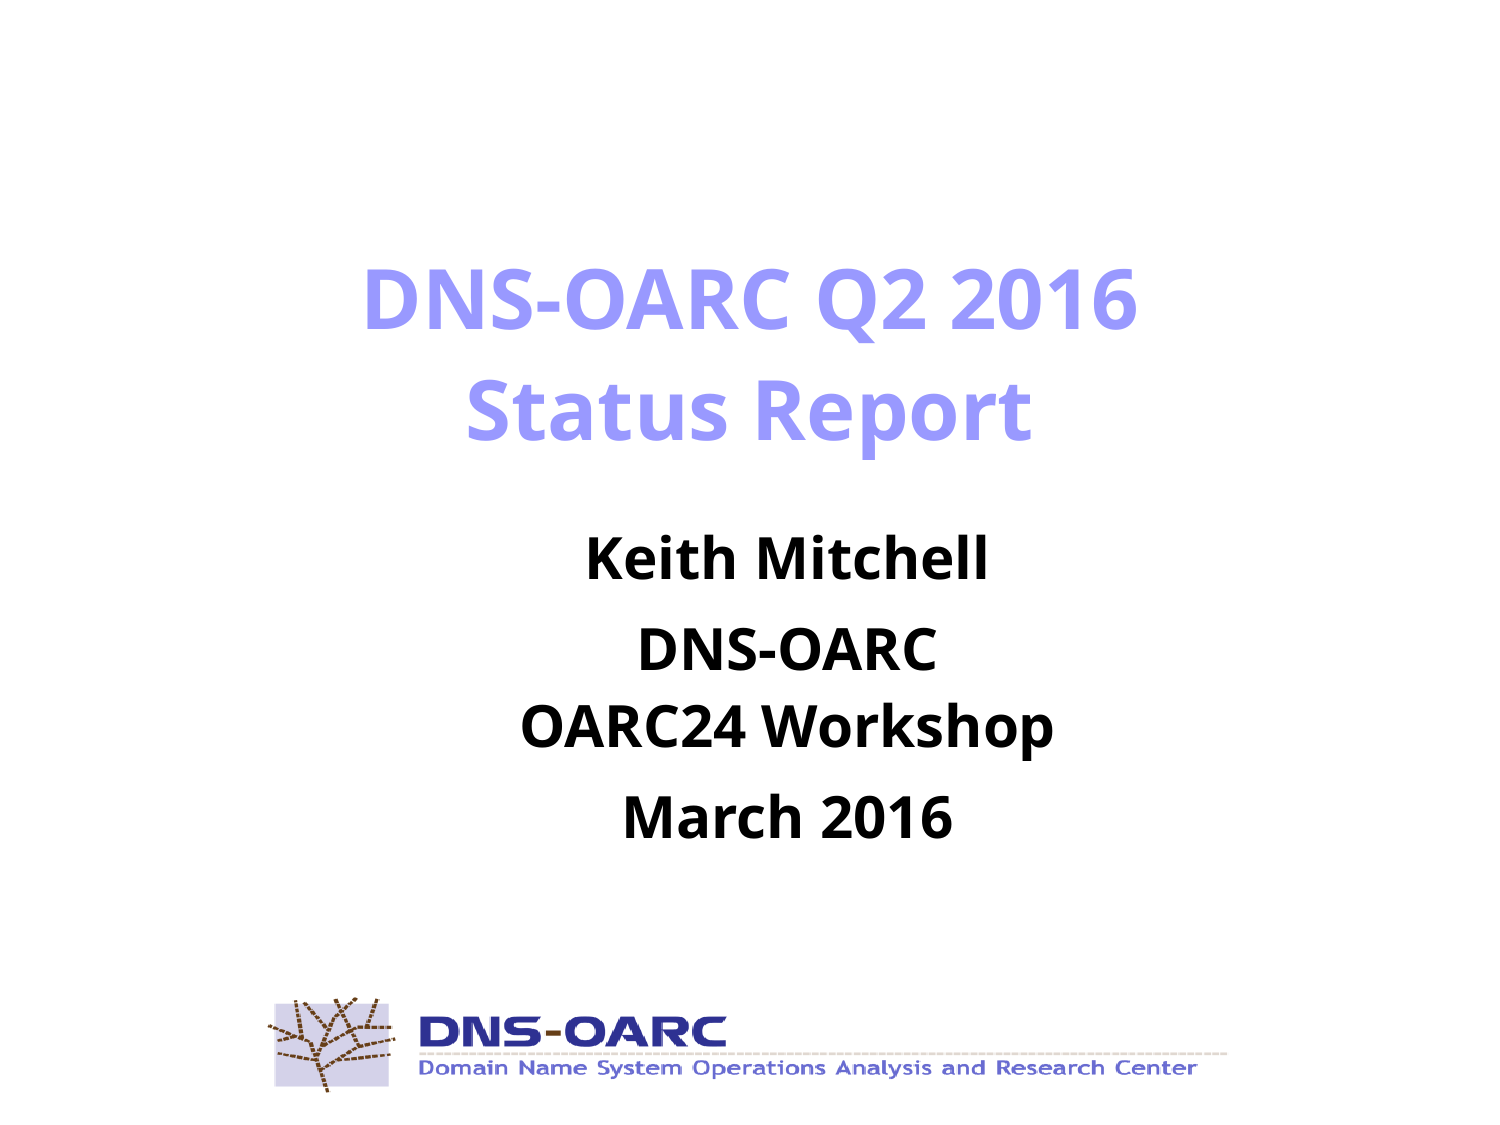

# DNS-OARC Q2 2016 Status Report
Keith Mitchell
DNS-OARC
OARC24 Workshop
March 2016